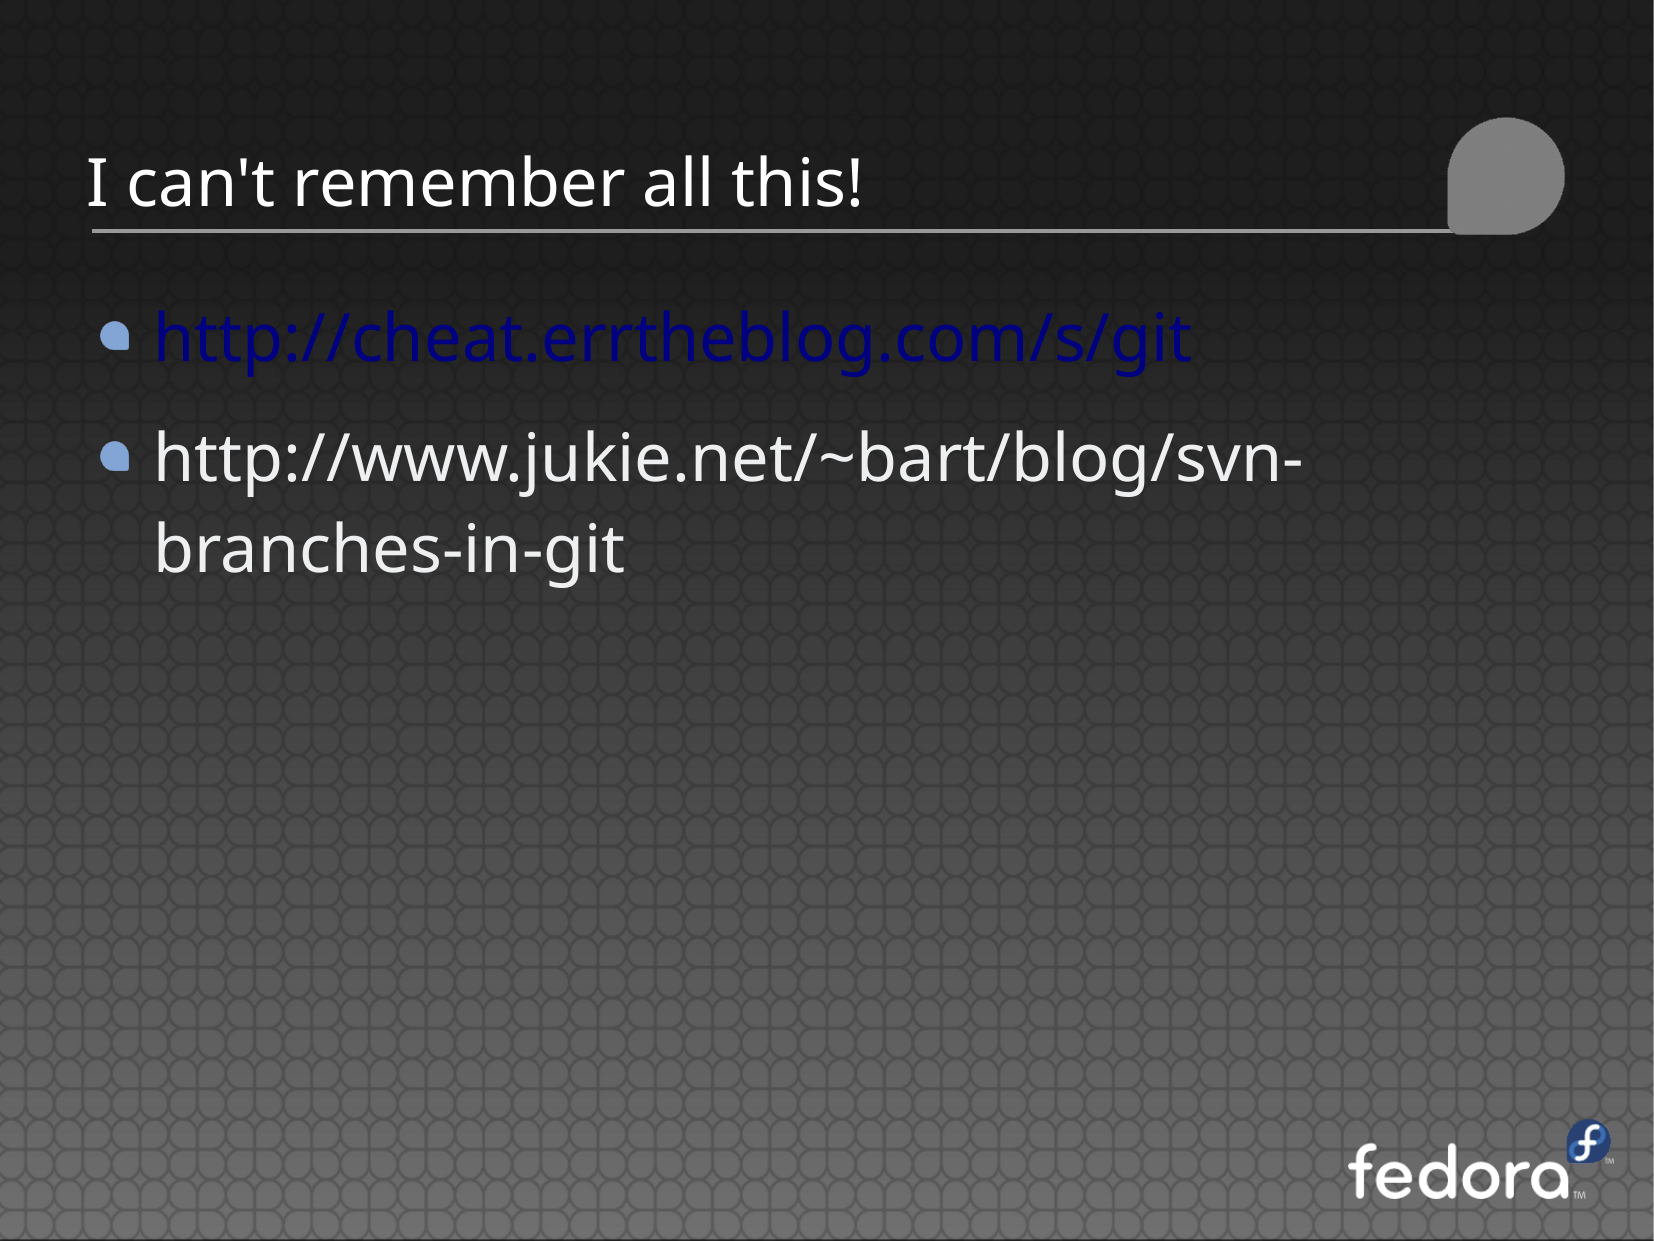

# I can't remember all this!
http://cheat.errtheblog.com/s/git
http://www.jukie.net/~bart/blog/svn-branches-in-git